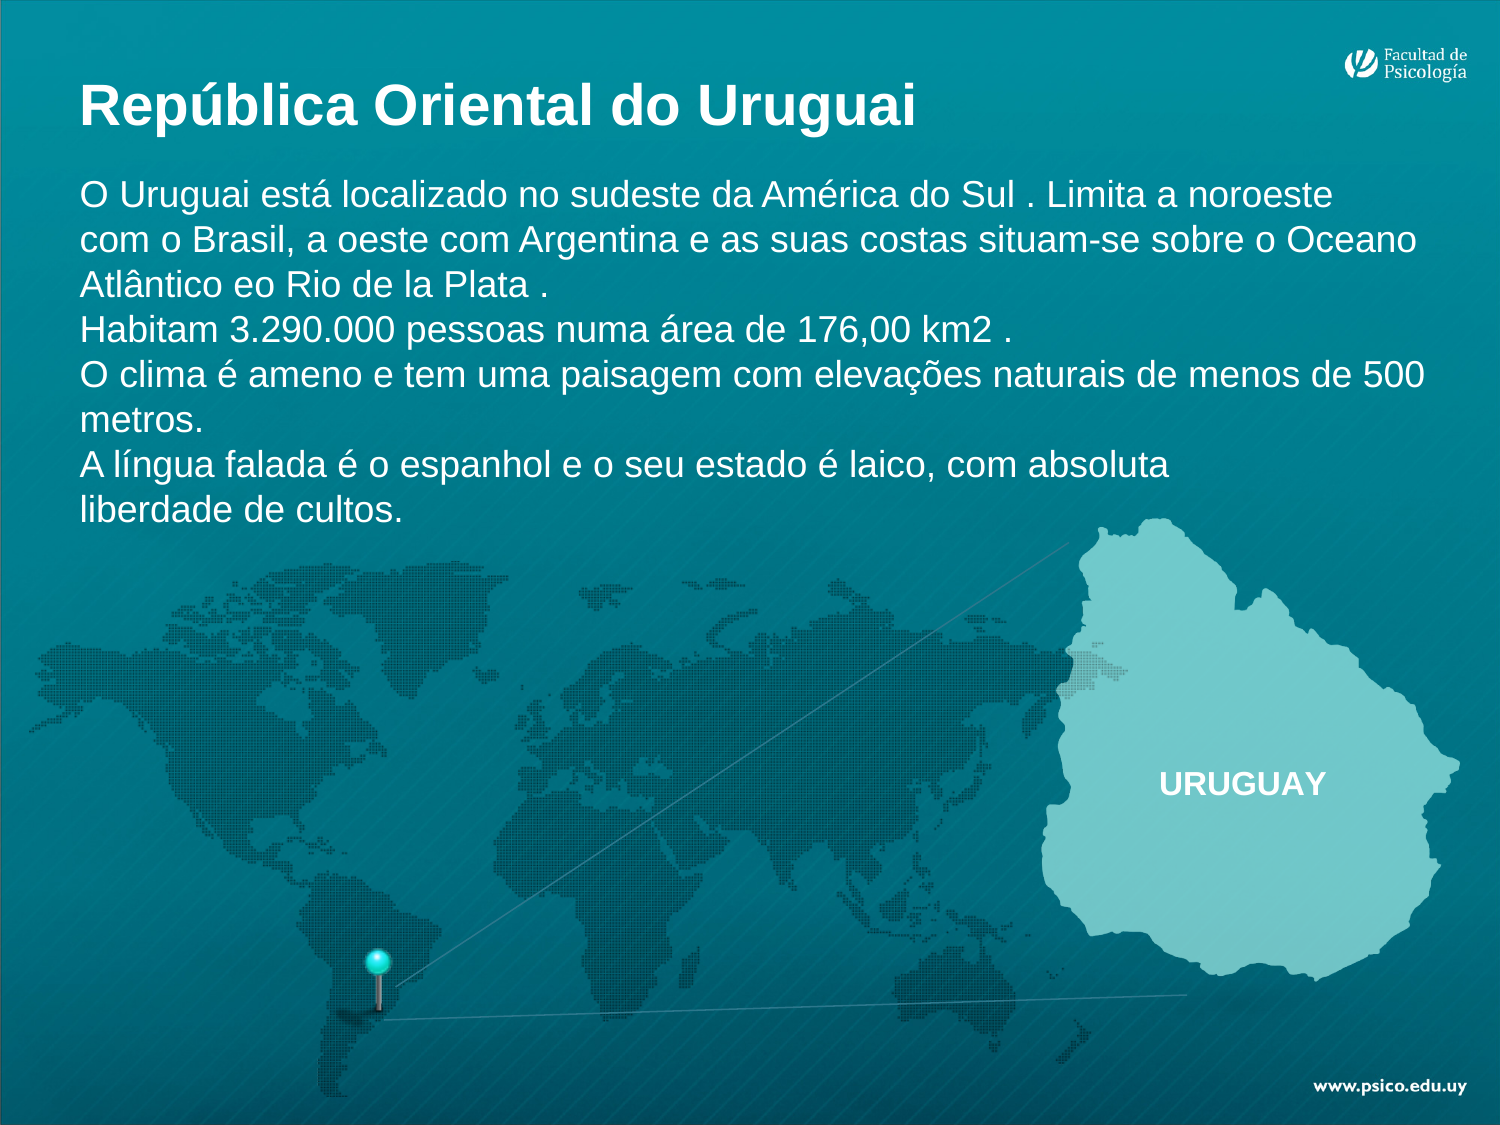

# República Oriental do Uruguai
O Uruguai está localizado no sudeste da América do Sul . Limita a noroeste
com o Brasil, a oeste com Argentina e as suas costas situam-se sobre o Oceano
Atlântico eo Rio de la Plata .
Habitam 3.290.000 pessoas numa área de 176,00 km2 .
O clima é ameno e tem uma paisagem com elevações naturais de menos de 500 metros.
A língua falada é o espanhol e o seu estado é laico, com absoluta
liberdade de cultos.
URUGUAY